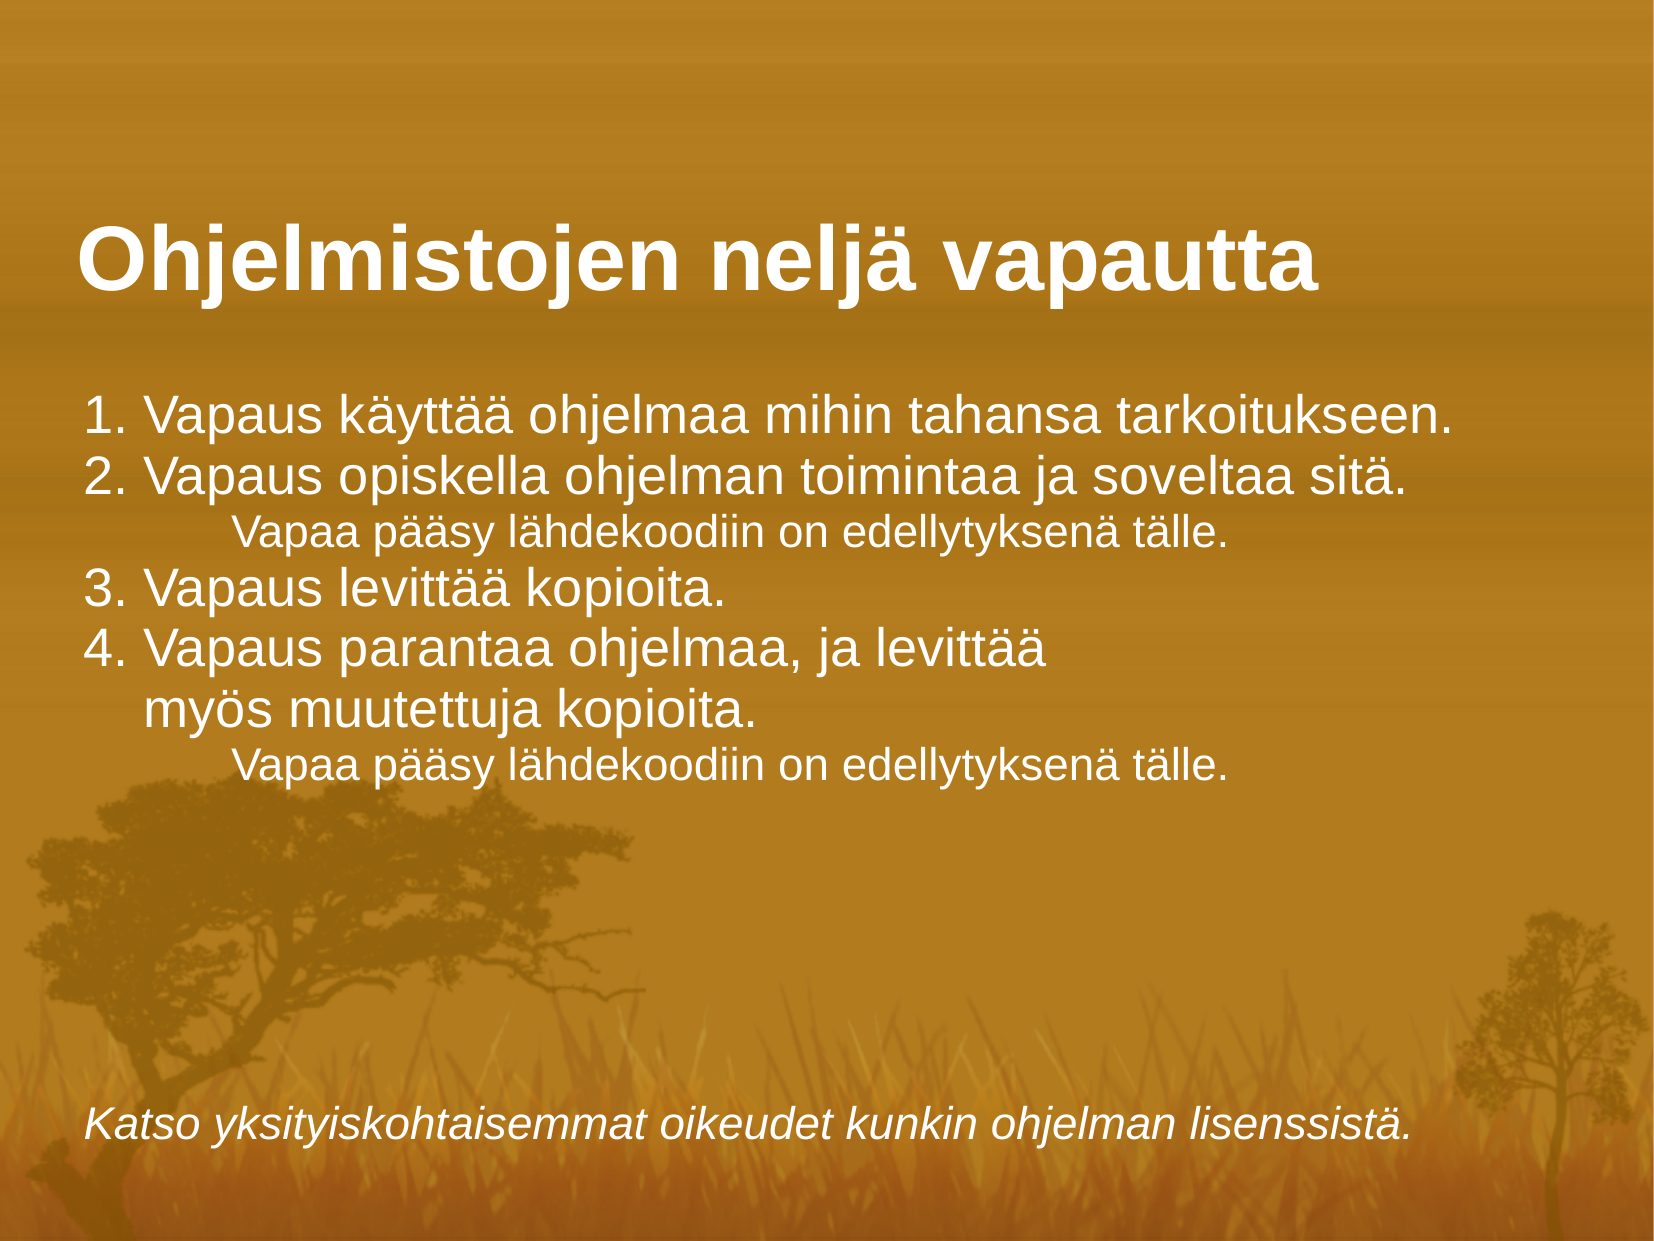

# Ohjelmistojen neljä vapautta
1. Vapaus käyttää ohjelmaa mihin tahansa tarkoitukseen.
2. Vapaus opiskella ohjelman toimintaa ja soveltaa sitä.
		Vapaa pääsy lähdekoodiin on edellytyksenä tälle.
3. Vapaus levittää kopioita.
4. Vapaus parantaa ohjelmaa, ja levittää
 myös muutettuja kopioita.
		Vapaa pääsy lähdekoodiin on edellytyksenä tälle.
Katso yksityiskohtaisemmat oikeudet kunkin ohjelman lisenssistä.